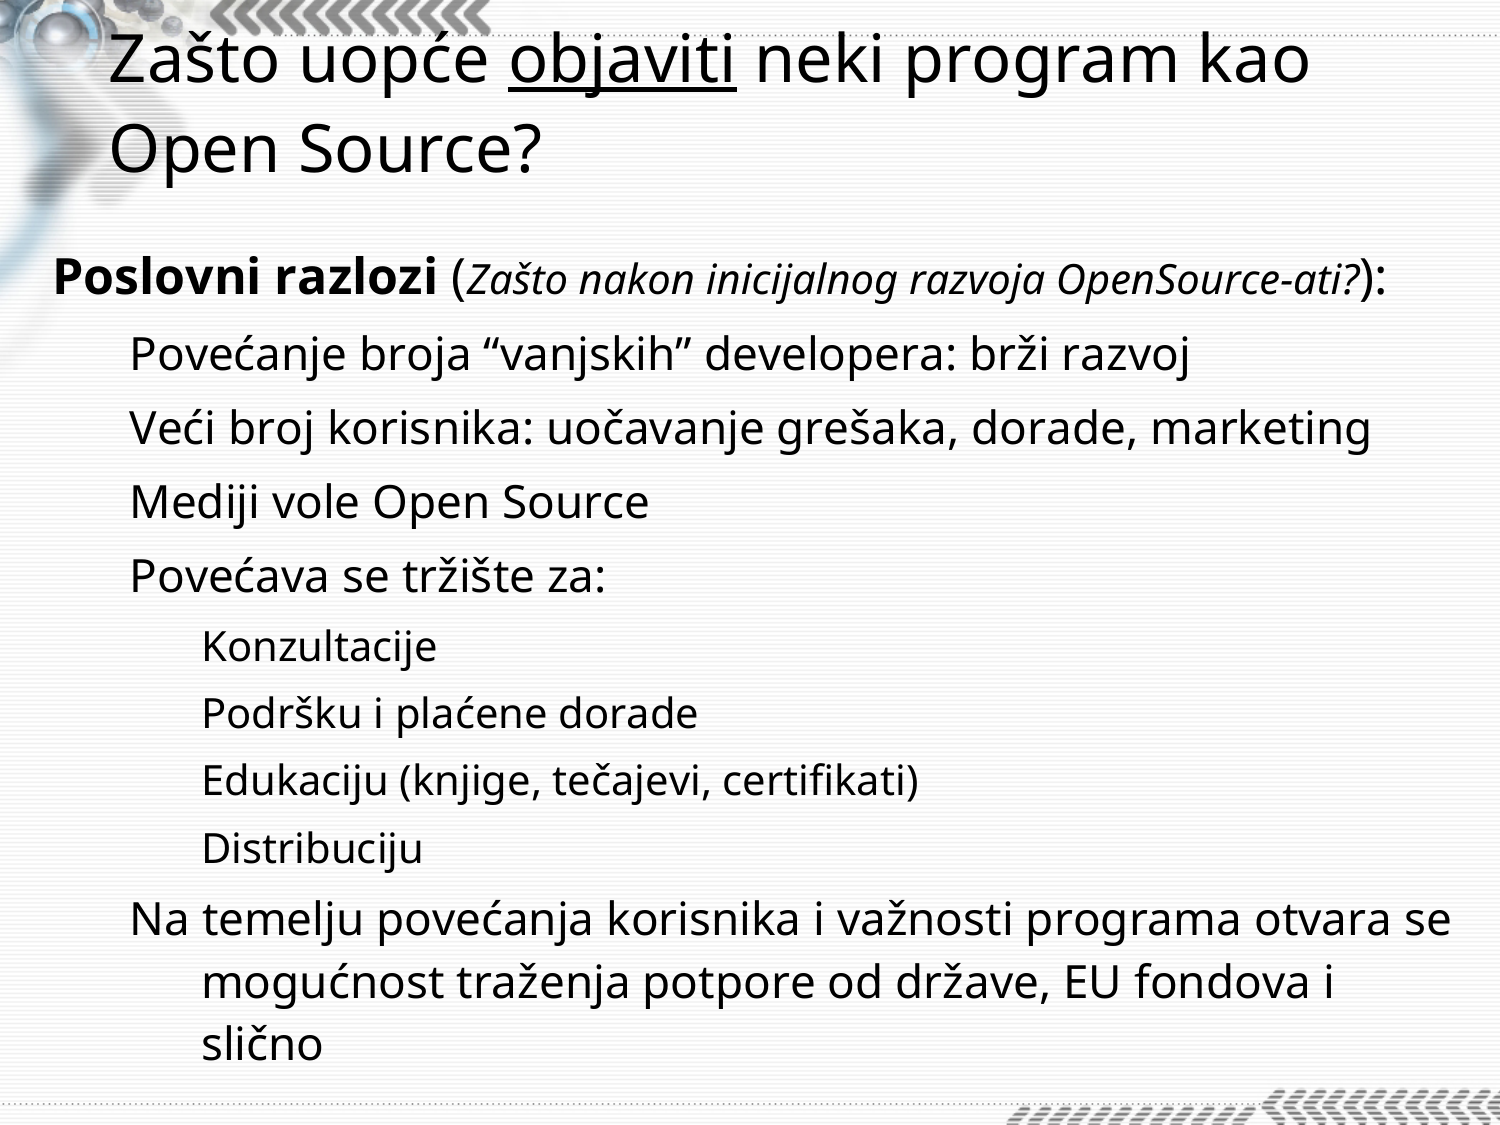

# Zašto uopće objaviti neki program kao Open Source?
Poslovni razlozi (Zašto nakon inicijalnog razvoja OpenSource-ati?):
Povećanje broja “vanjskih” developera: brži razvoj
Veći broj korisnika: uočavanje grešaka, dorade, marketing
Mediji vole Open Source
Povećava se tržište za:
Konzultacije
Podršku i plaćene dorade
Edukaciju (knjige, tečajevi, certifikati)
Distribuciju
Na temelju povećanja korisnika i važnosti programa otvara se mogućnost traženja potpore od države, EU fondova i slično